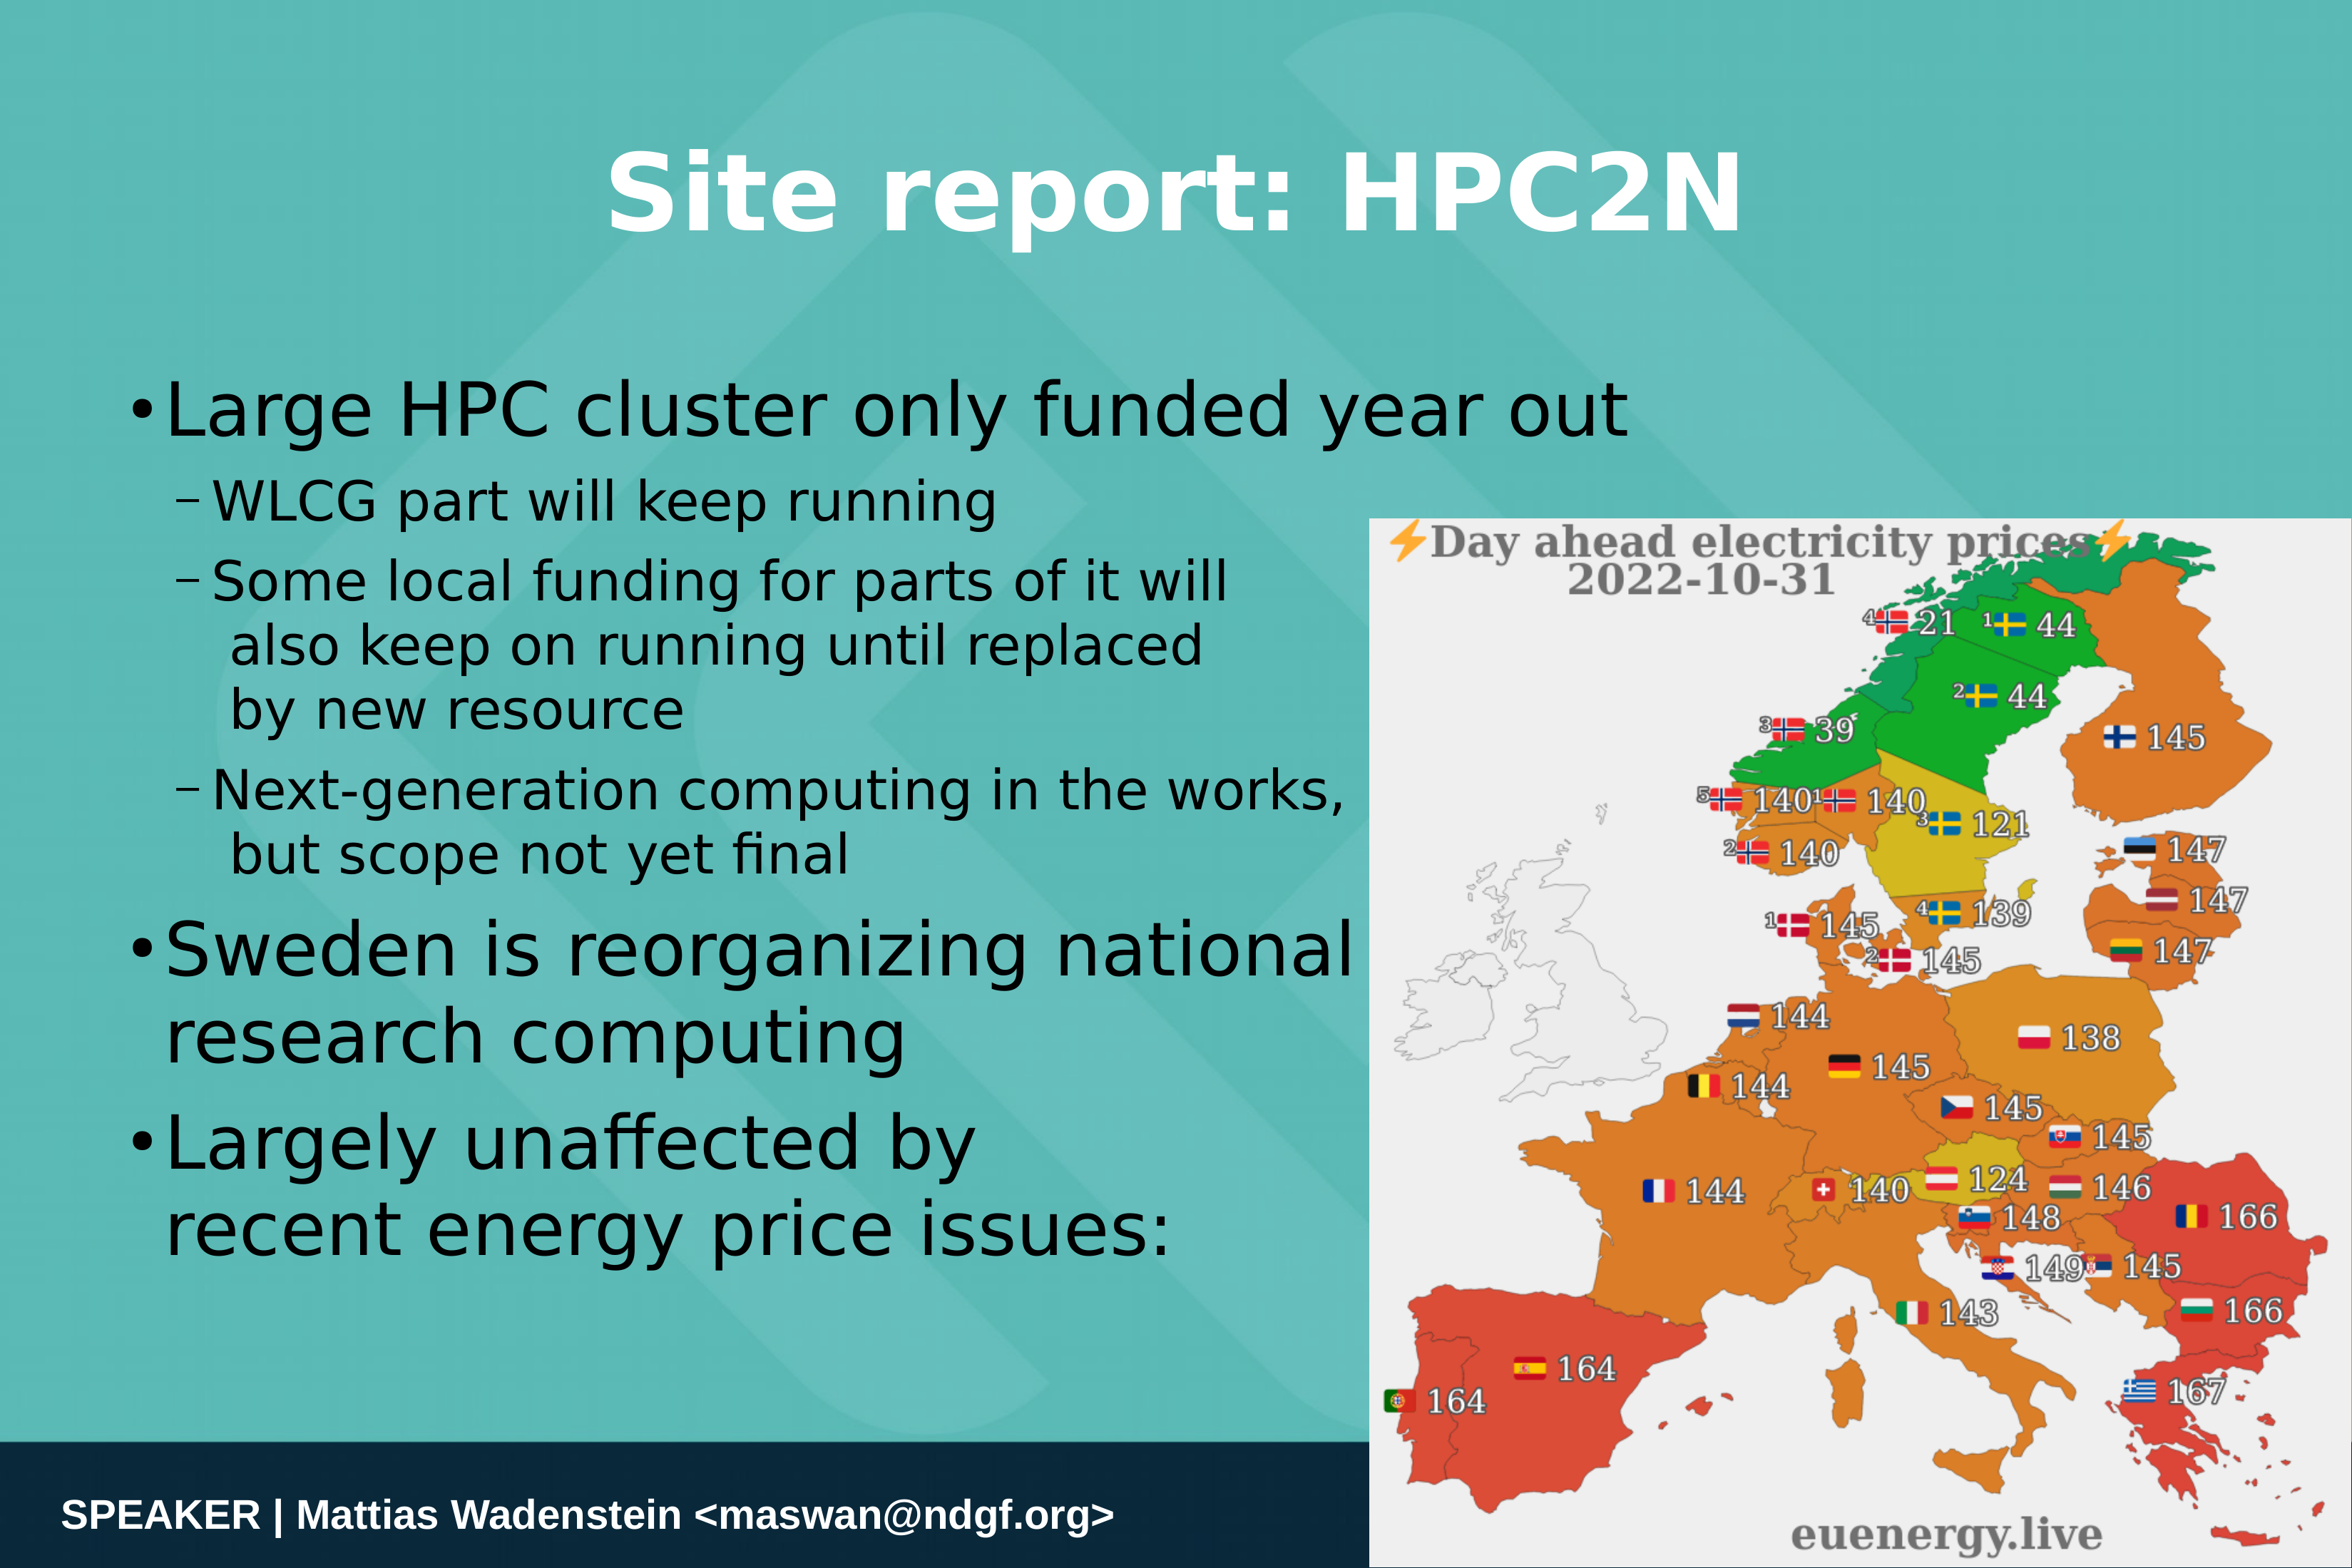

# Site report: HPC2N
Large HPC cluster only funded year out
WLCG part will keep running
Some local funding for parts of it will
 also keep on running until replaced
 by new resource
Next-generation computing in the works,
 but scope not yet final
Sweden is reorganizing national
research computing
Largely unaffected by
recent energy price issues: